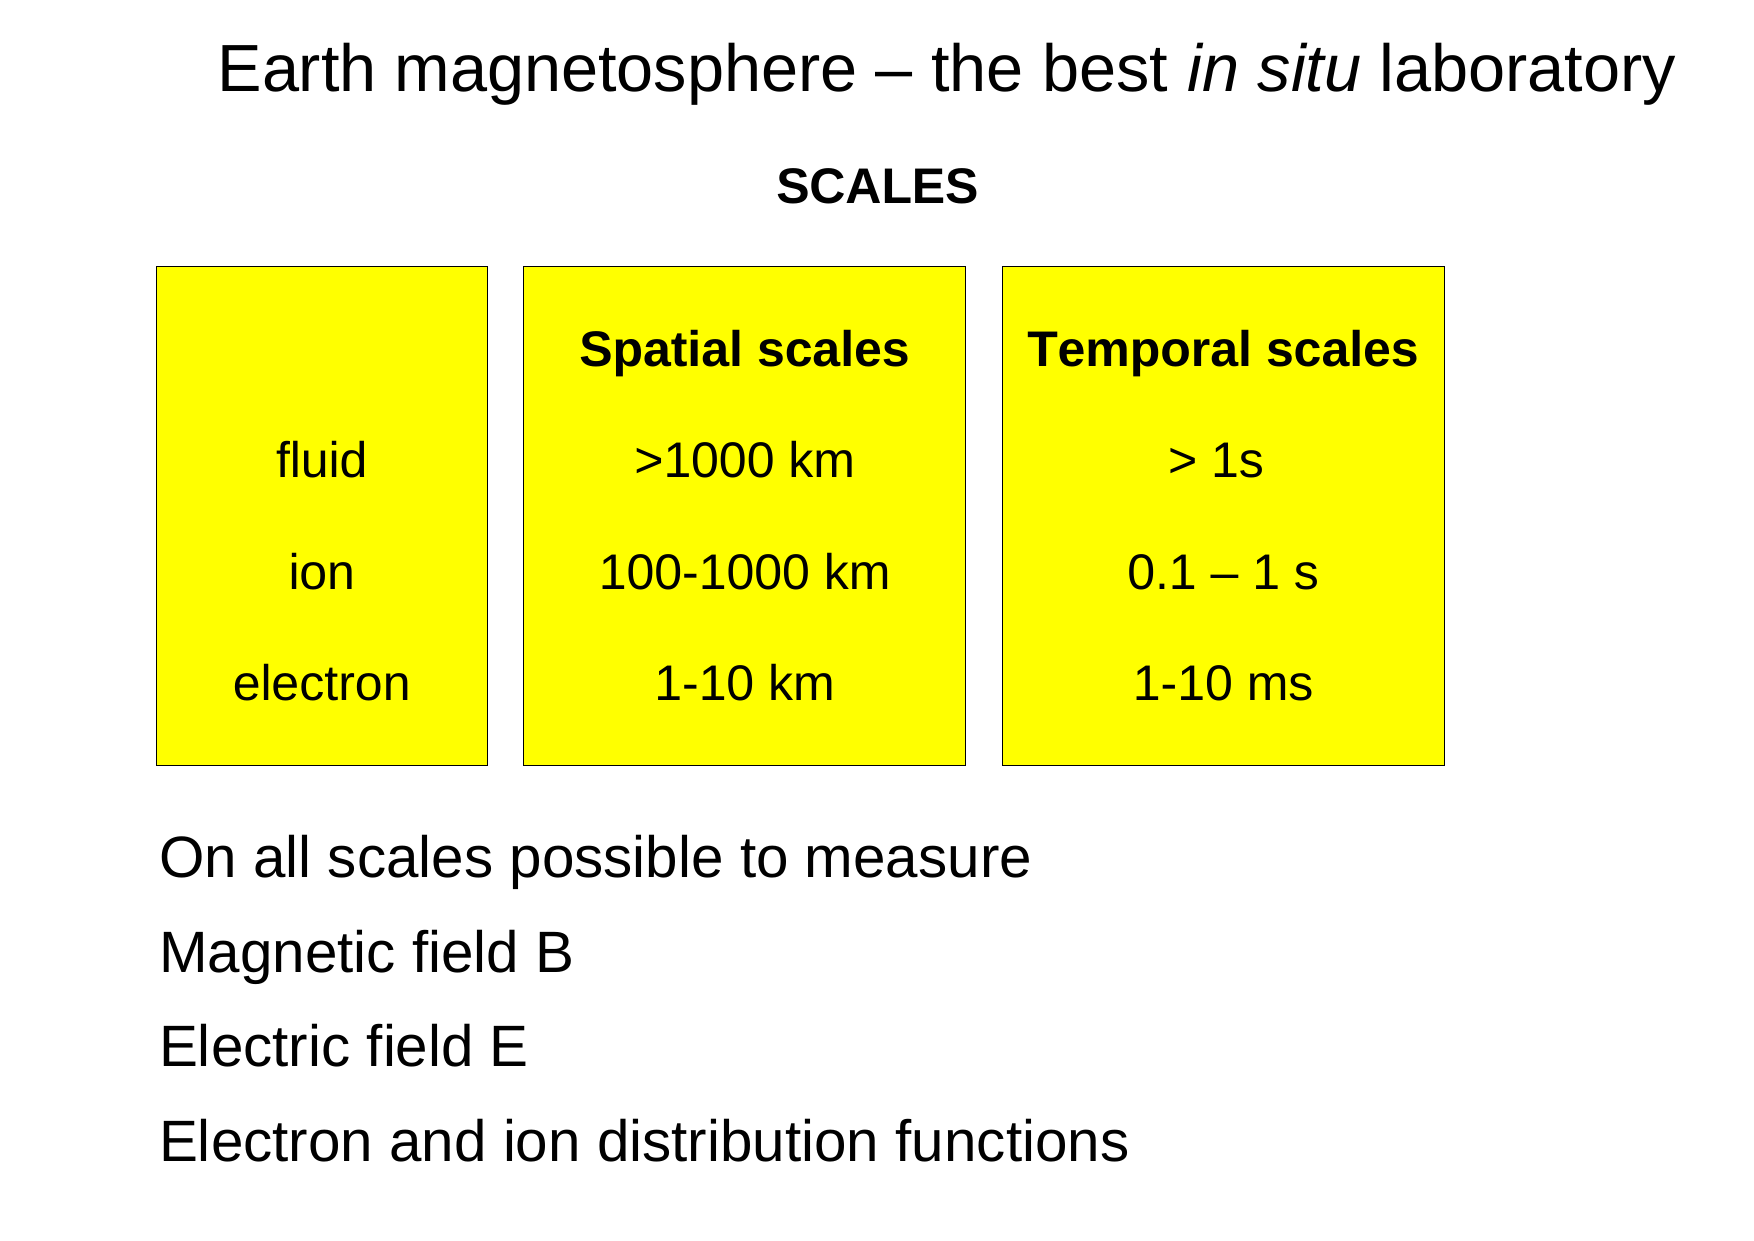

# Earth magnetosphere – the best in situ laboratory
SCALES
fluid
ion
electron
Spatial scales
>1000 km
100-1000 km
1-10 km
Temporal scales
> 1s
0.1 – 1 s
1-10 ms
On all scales possible to measure
Magnetic field B
Electric field E
Electron and ion distribution functions